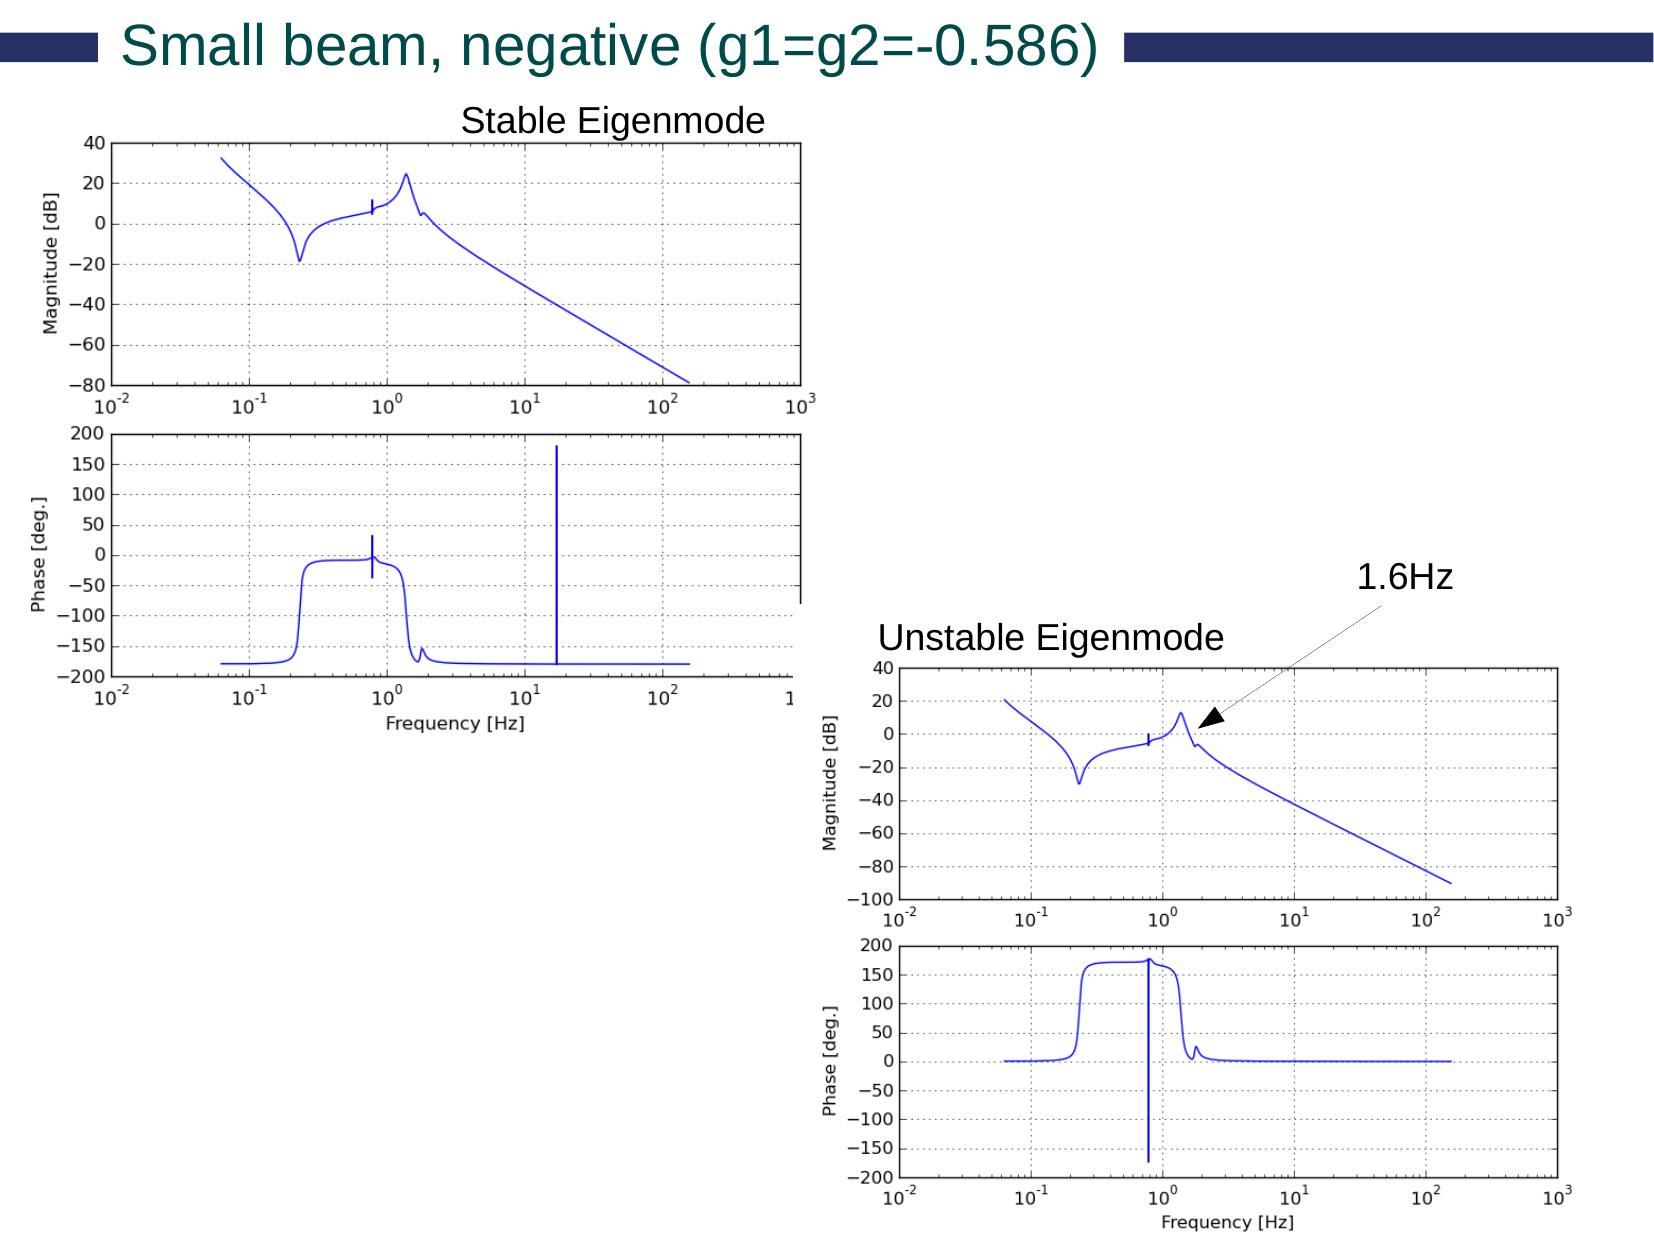

# Small beam, negative (g1=g2=-0.586)
Stable Eigenmode
1.6Hz
Unstable Eigenmode